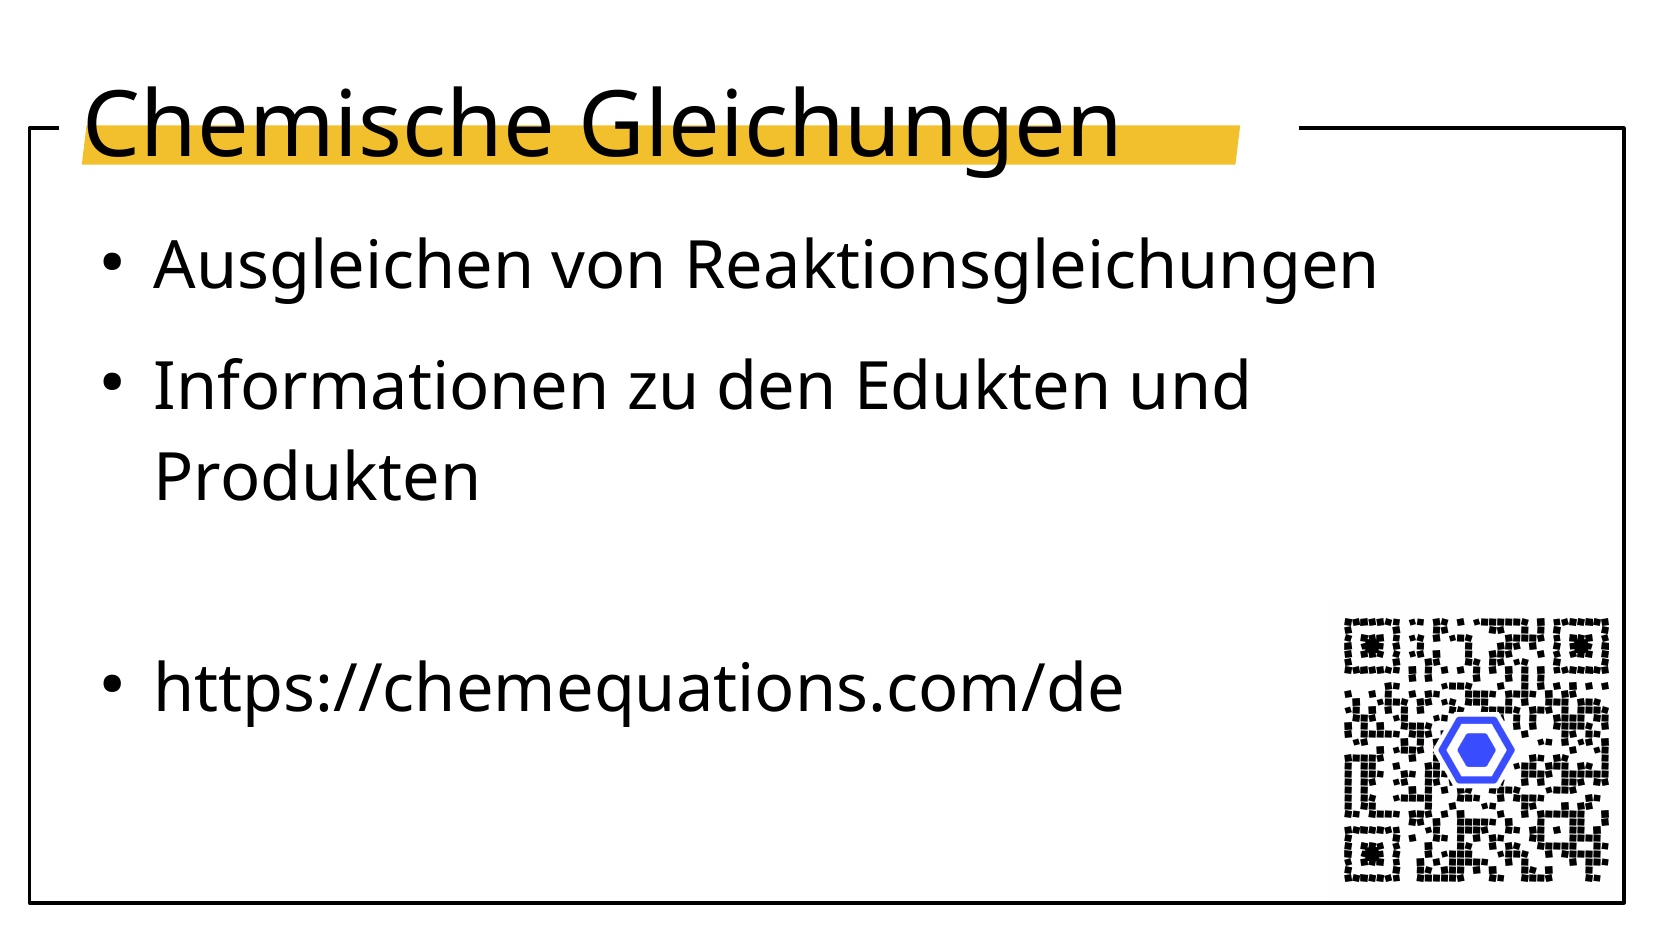

# Chemische Gleichungen
Ausgleichen von Reaktionsgleichungen
Informationen zu den Edukten und Produkten
https://chemequations.com/de